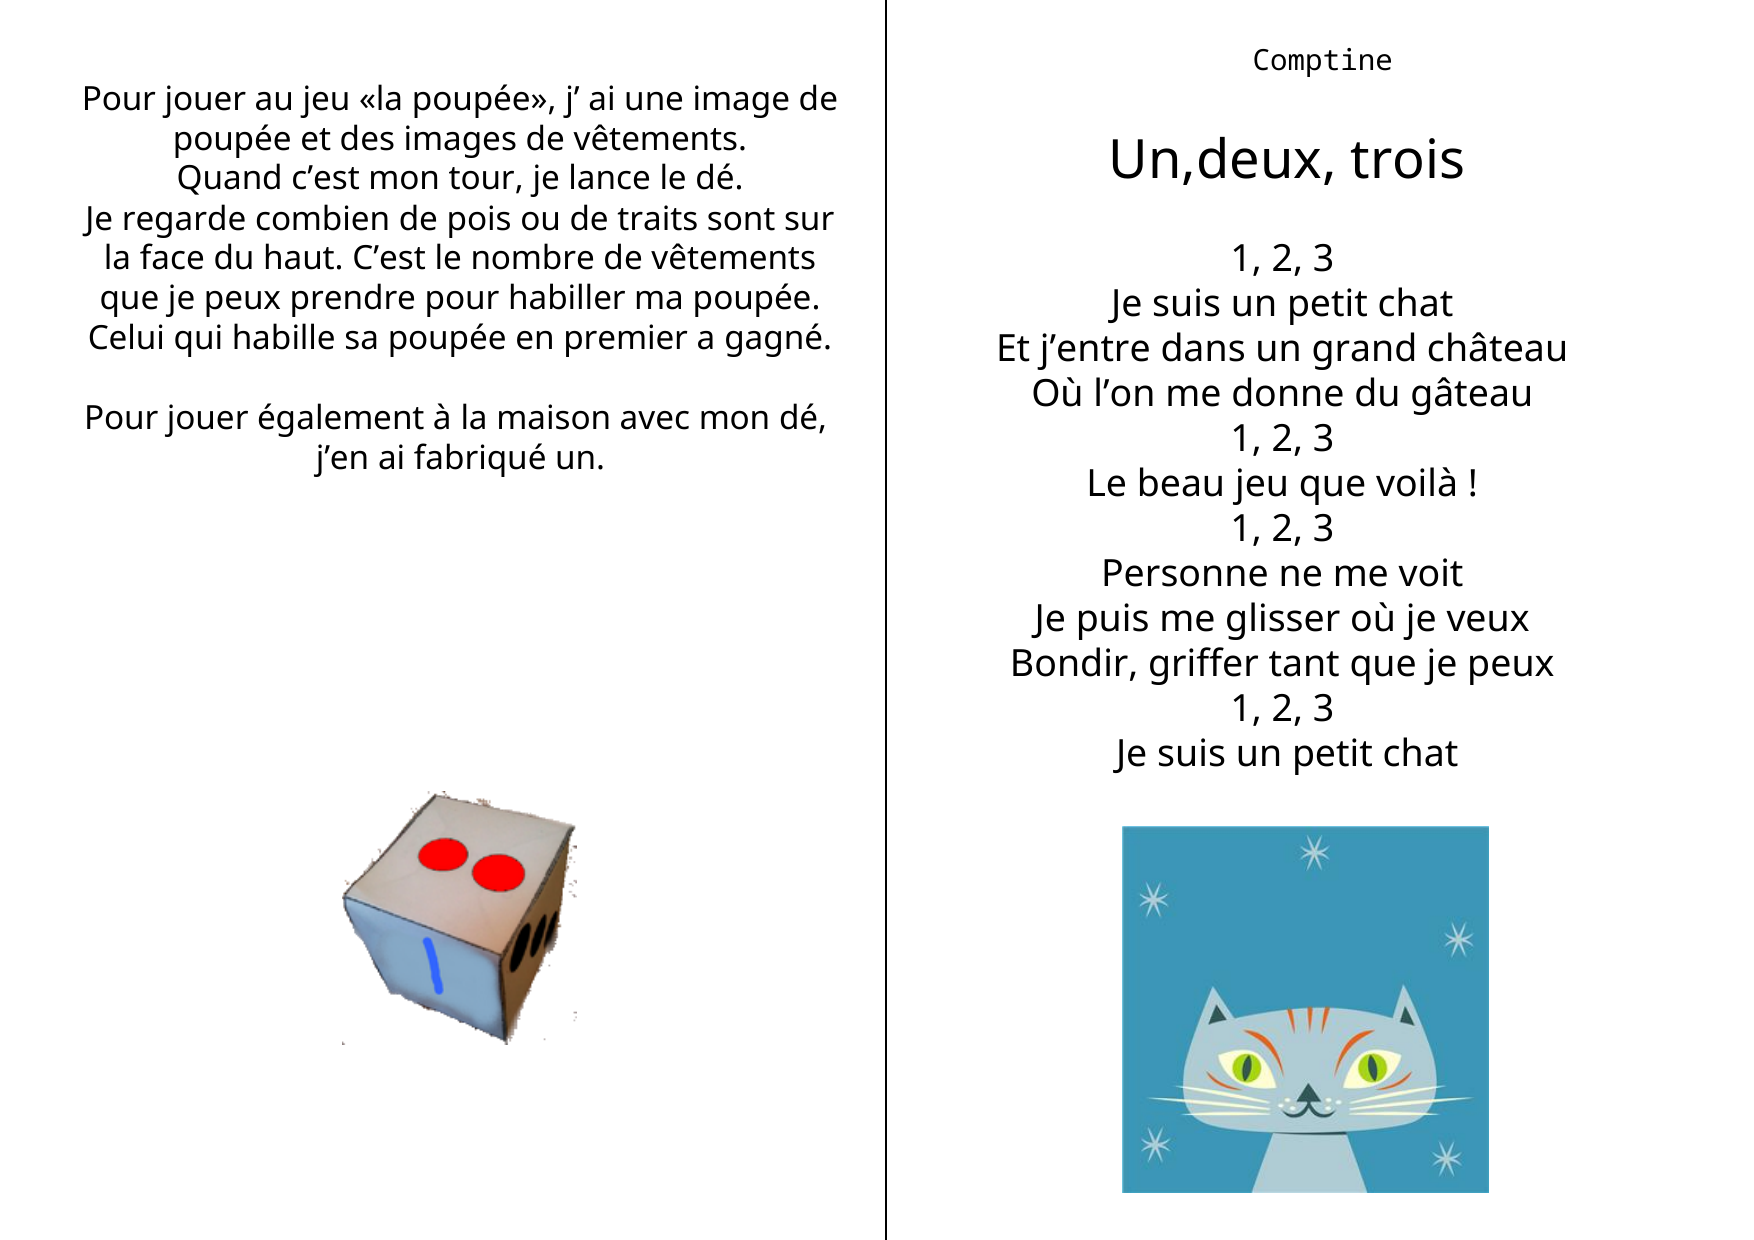

Comptine
Pour jouer au jeu «la poupée», j’ ai une image de poupée et des images de vêtements.
Quand c’est mon tour, je lance le dé.
Je regarde combien de pois ou de traits sont sur la face du haut. C’est le nombre de vêtements que je peux prendre pour habiller ma poupée.
Celui qui habille sa poupée en premier a gagné.
Pour jouer également à la maison avec mon dé,
j’en ai fabriqué un.
Un,deux, trois
1, 2, 3
Je suis un petit chat
Et j’entre dans un grand château
Où l’on me donne du gâteau
1, 2, 3
Le beau jeu que voilà !
1, 2, 3
Personne ne me voit
Je puis me glisser où je veux
Bondir, griffer tant que je peux
1, 2, 3
Je suis un petit chat